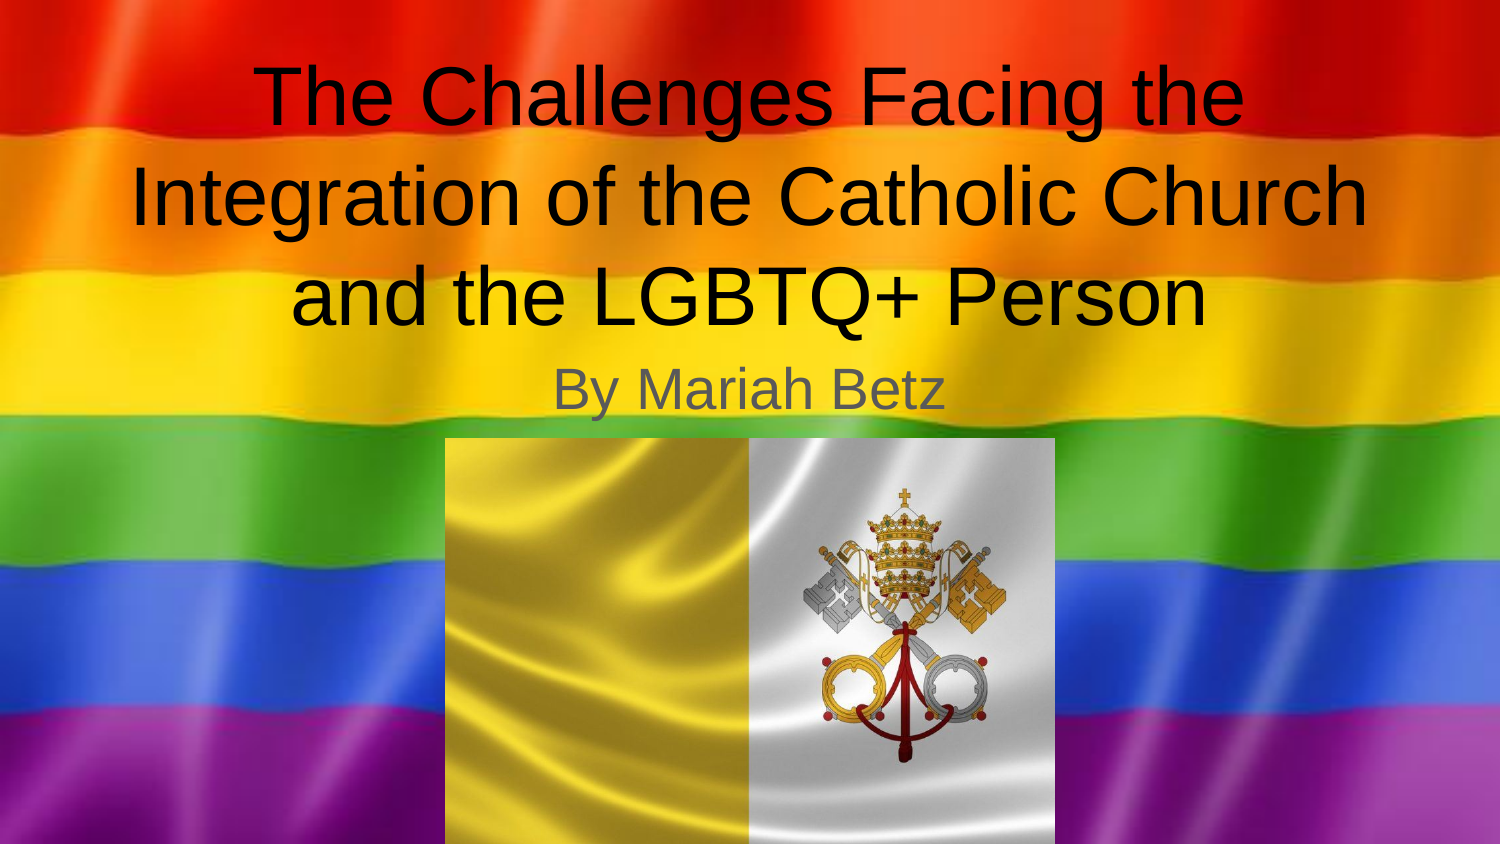

# The Challenges Facing the Integration of the Catholic Church and the LGBTQ+ Person
By Mariah Betz